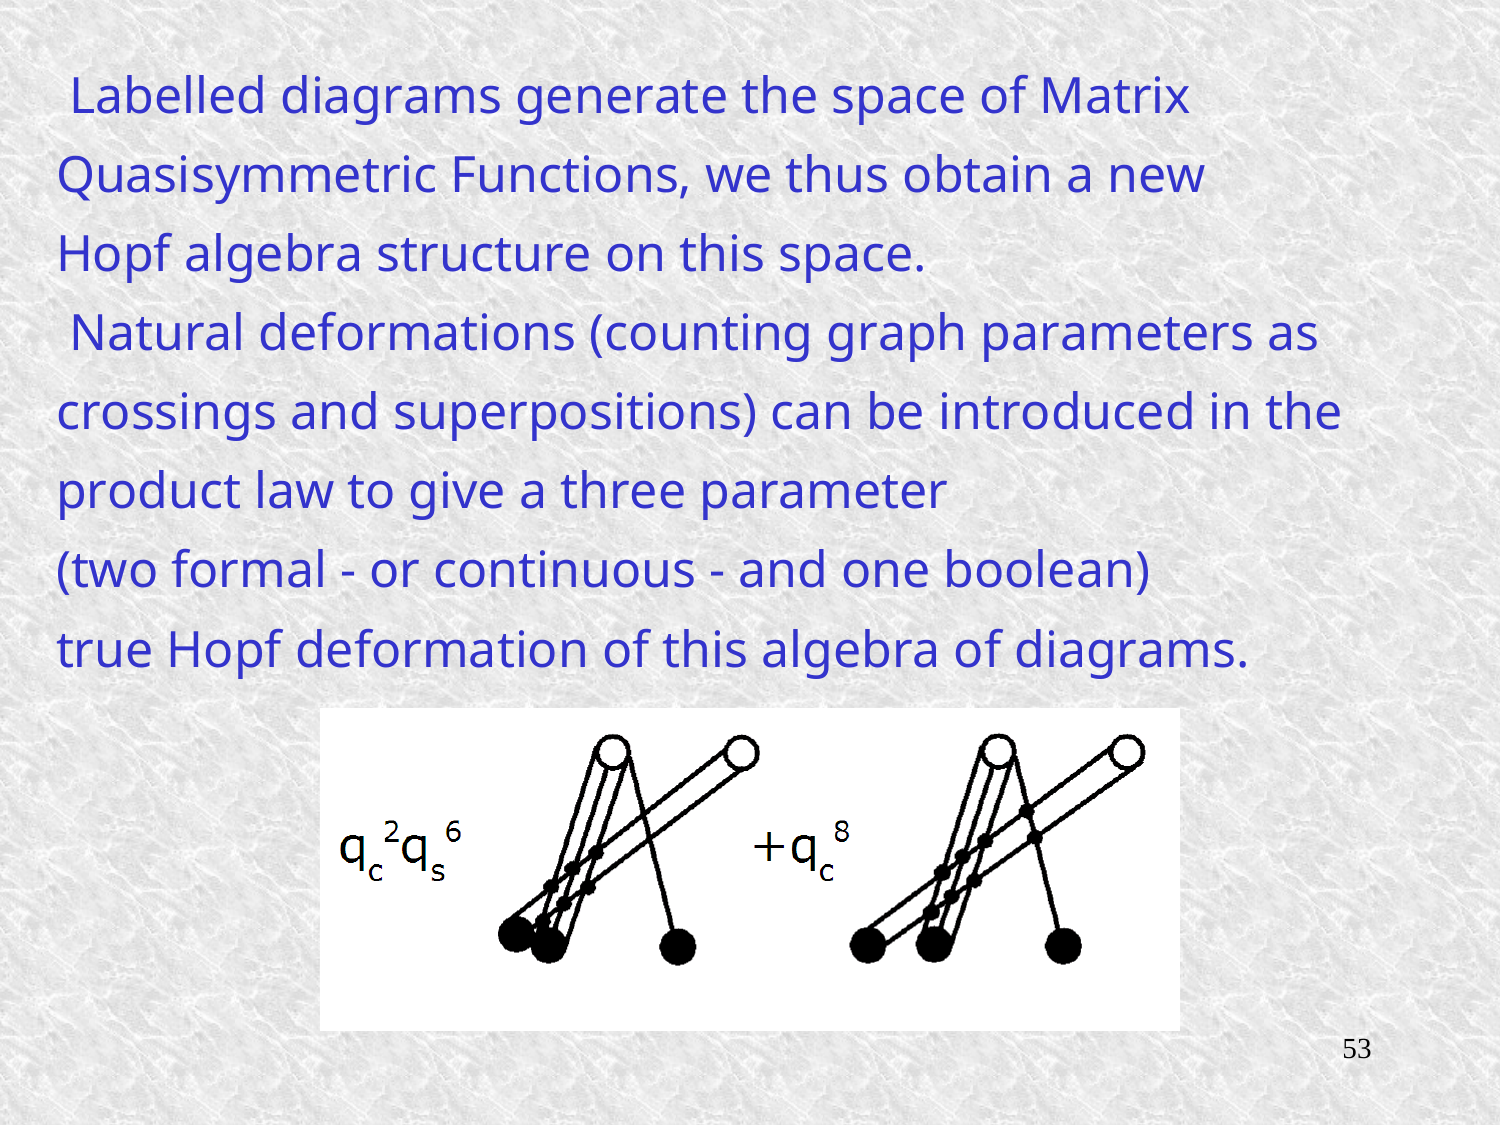

Labelled diagrams generate the space of Matrix
Quasisymmetric Functions, we thus obtain a new
Hopf algebra structure on this space.
 Natural deformations (counting graph parameters as
crossings and superpositions) can be introduced in the
product law to give a three parameter
(two formal - or continuous - and one boolean)
true Hopf deformation of this algebra of diagrams.
 Labelled diagrams generate the space of Matrix
Quasisymmetric Functions, we thus obtain a new Hopf algebra
structure on this space.
 Natural deformations (counting graph parameters as
crossings and superpositions) can be introduced in the product
law to give a three parameter (two formal - or continuous -
and one boolean) true Hopf deformation of this algebra of diagrams.
53